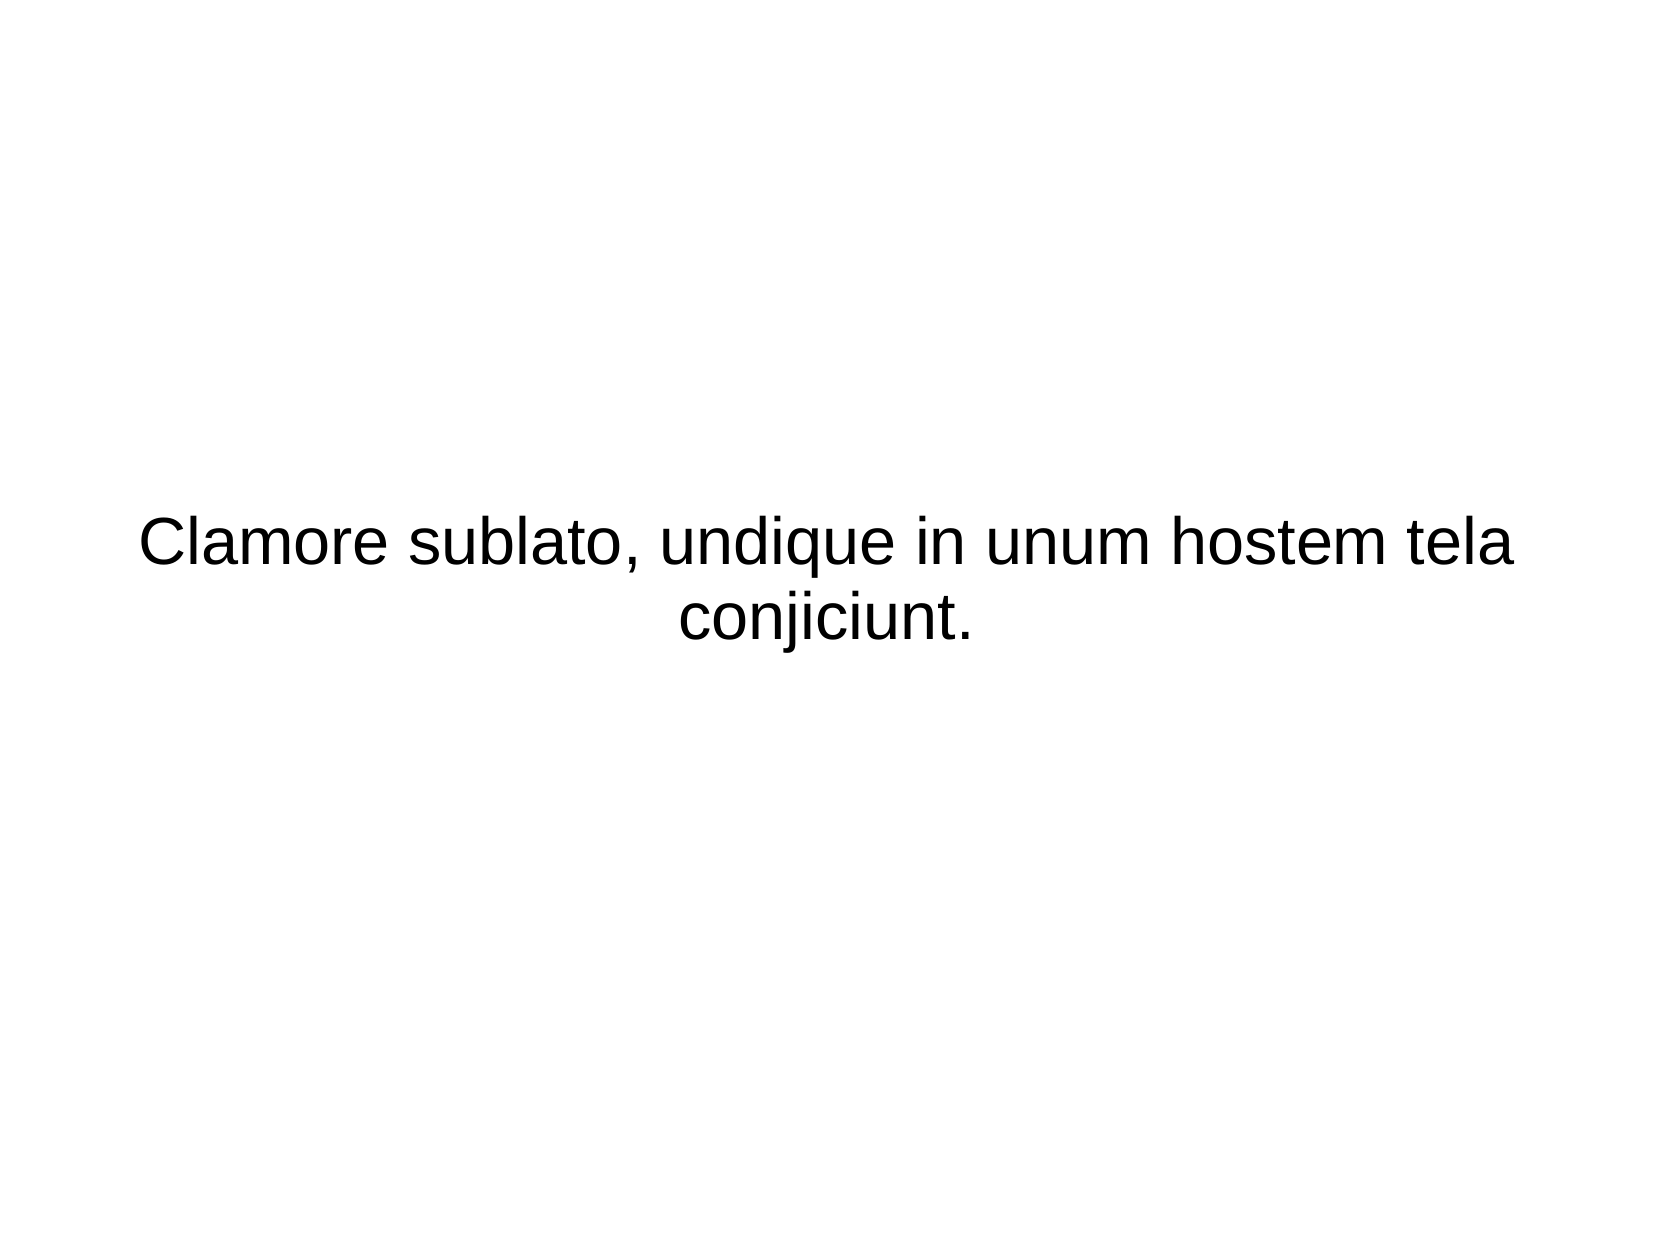

# Clamore sublato, undique in unum hostem tela conjiciunt.